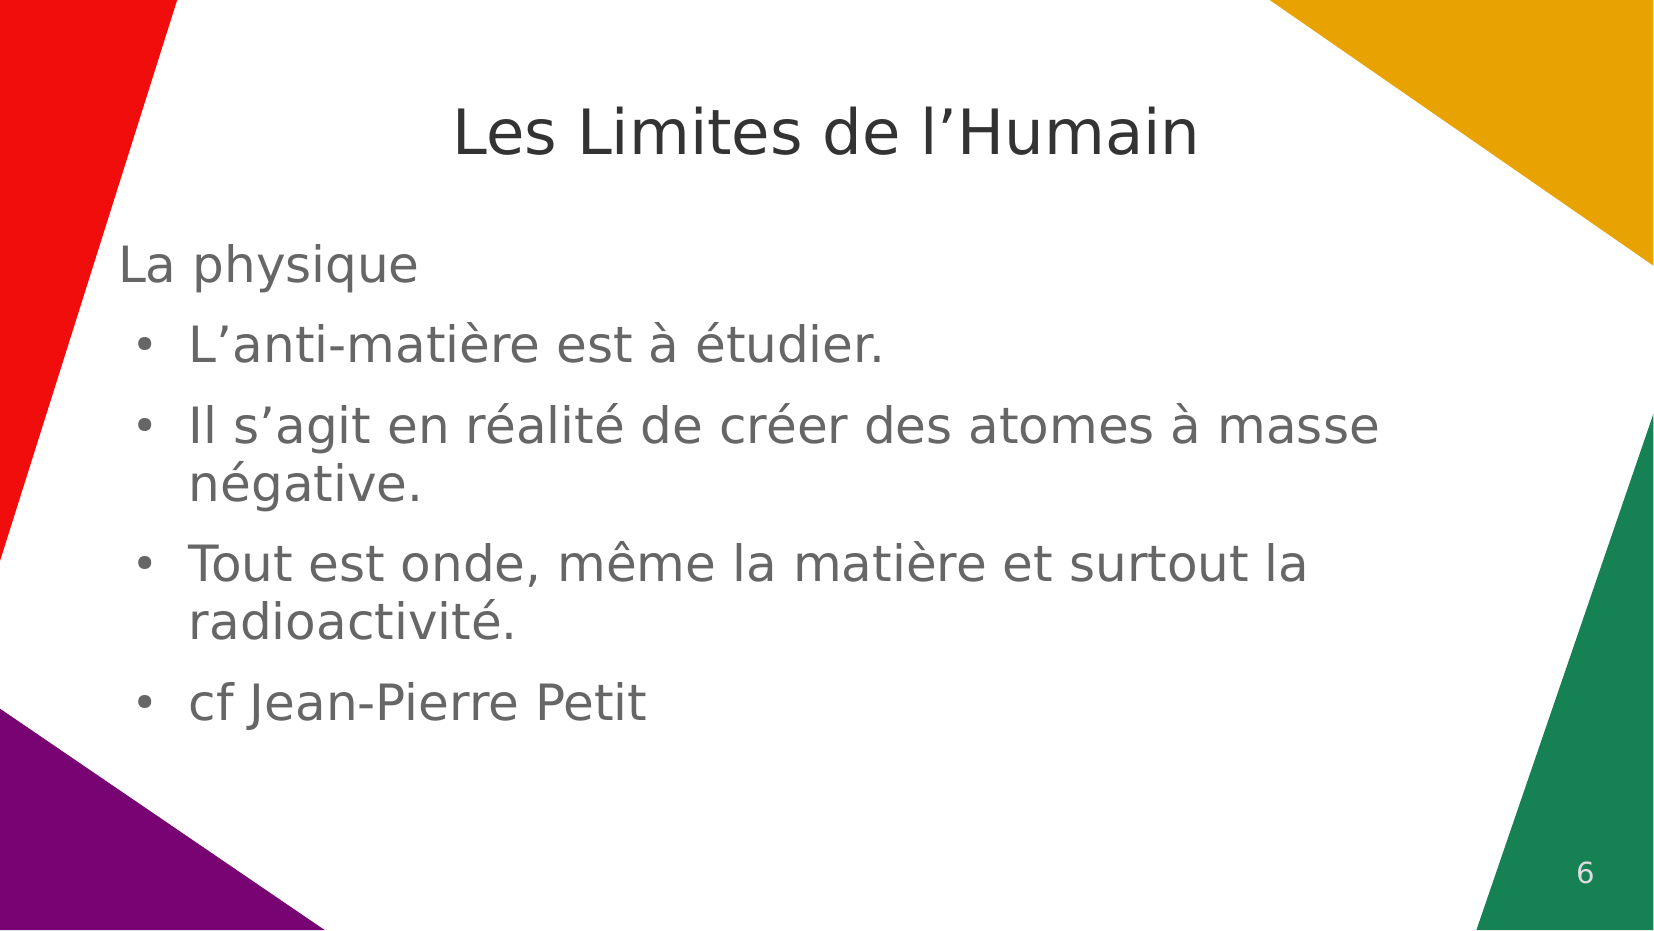

# Les Limites de l’Humain
La physique
L’anti-matière est à étudier.
Il s’agit en réalité de créer des atomes à masse négative.
Tout est onde, même la matière et surtout la radioactivité.
cf Jean-Pierre Petit
6